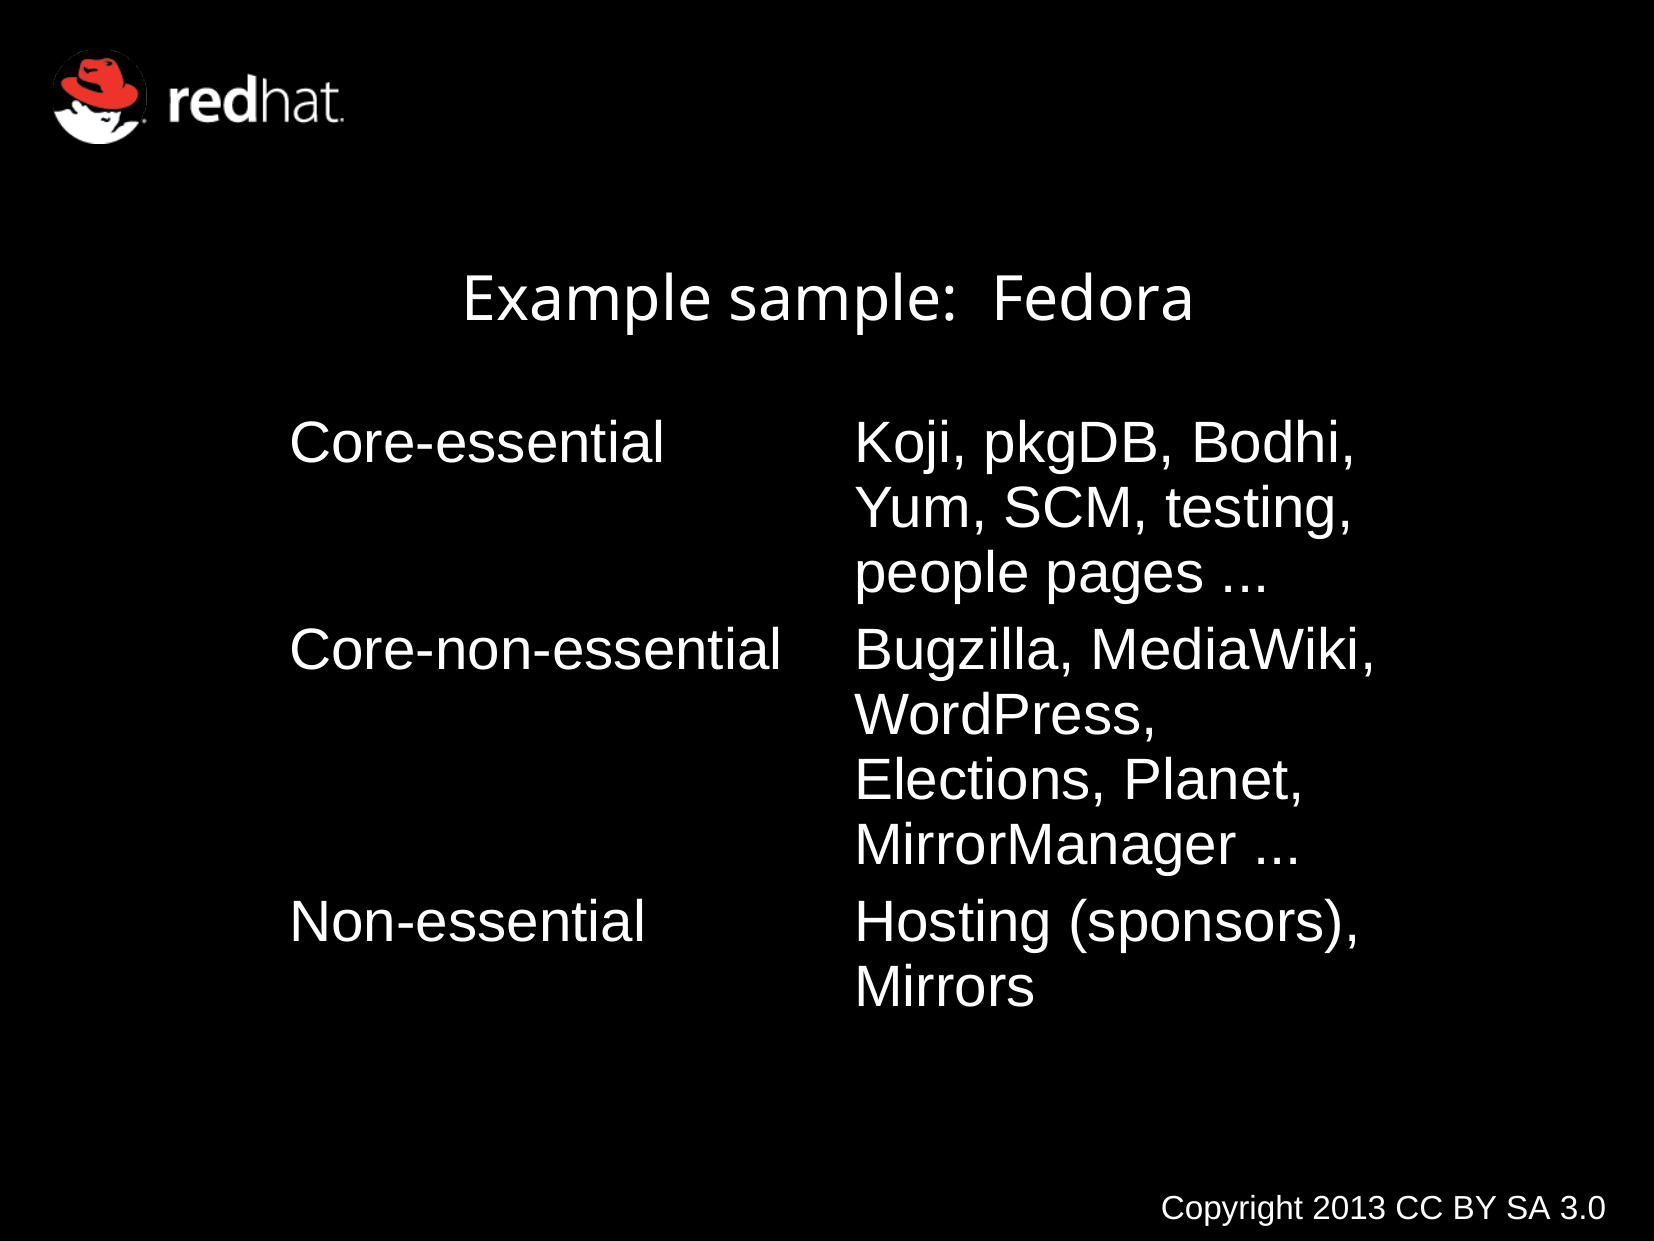

Example sample: Fedora
| Core-essential | Koji, pkgDB, Bodhi, Yum, SCM, testing, people pages ... |
| --- | --- |
| Core-non-essential | Bugzilla, MediaWiki, WordPress, Elections, Planet, MirrorManager ... |
| Non-essential | Hosting (sponsors), Mirrors |